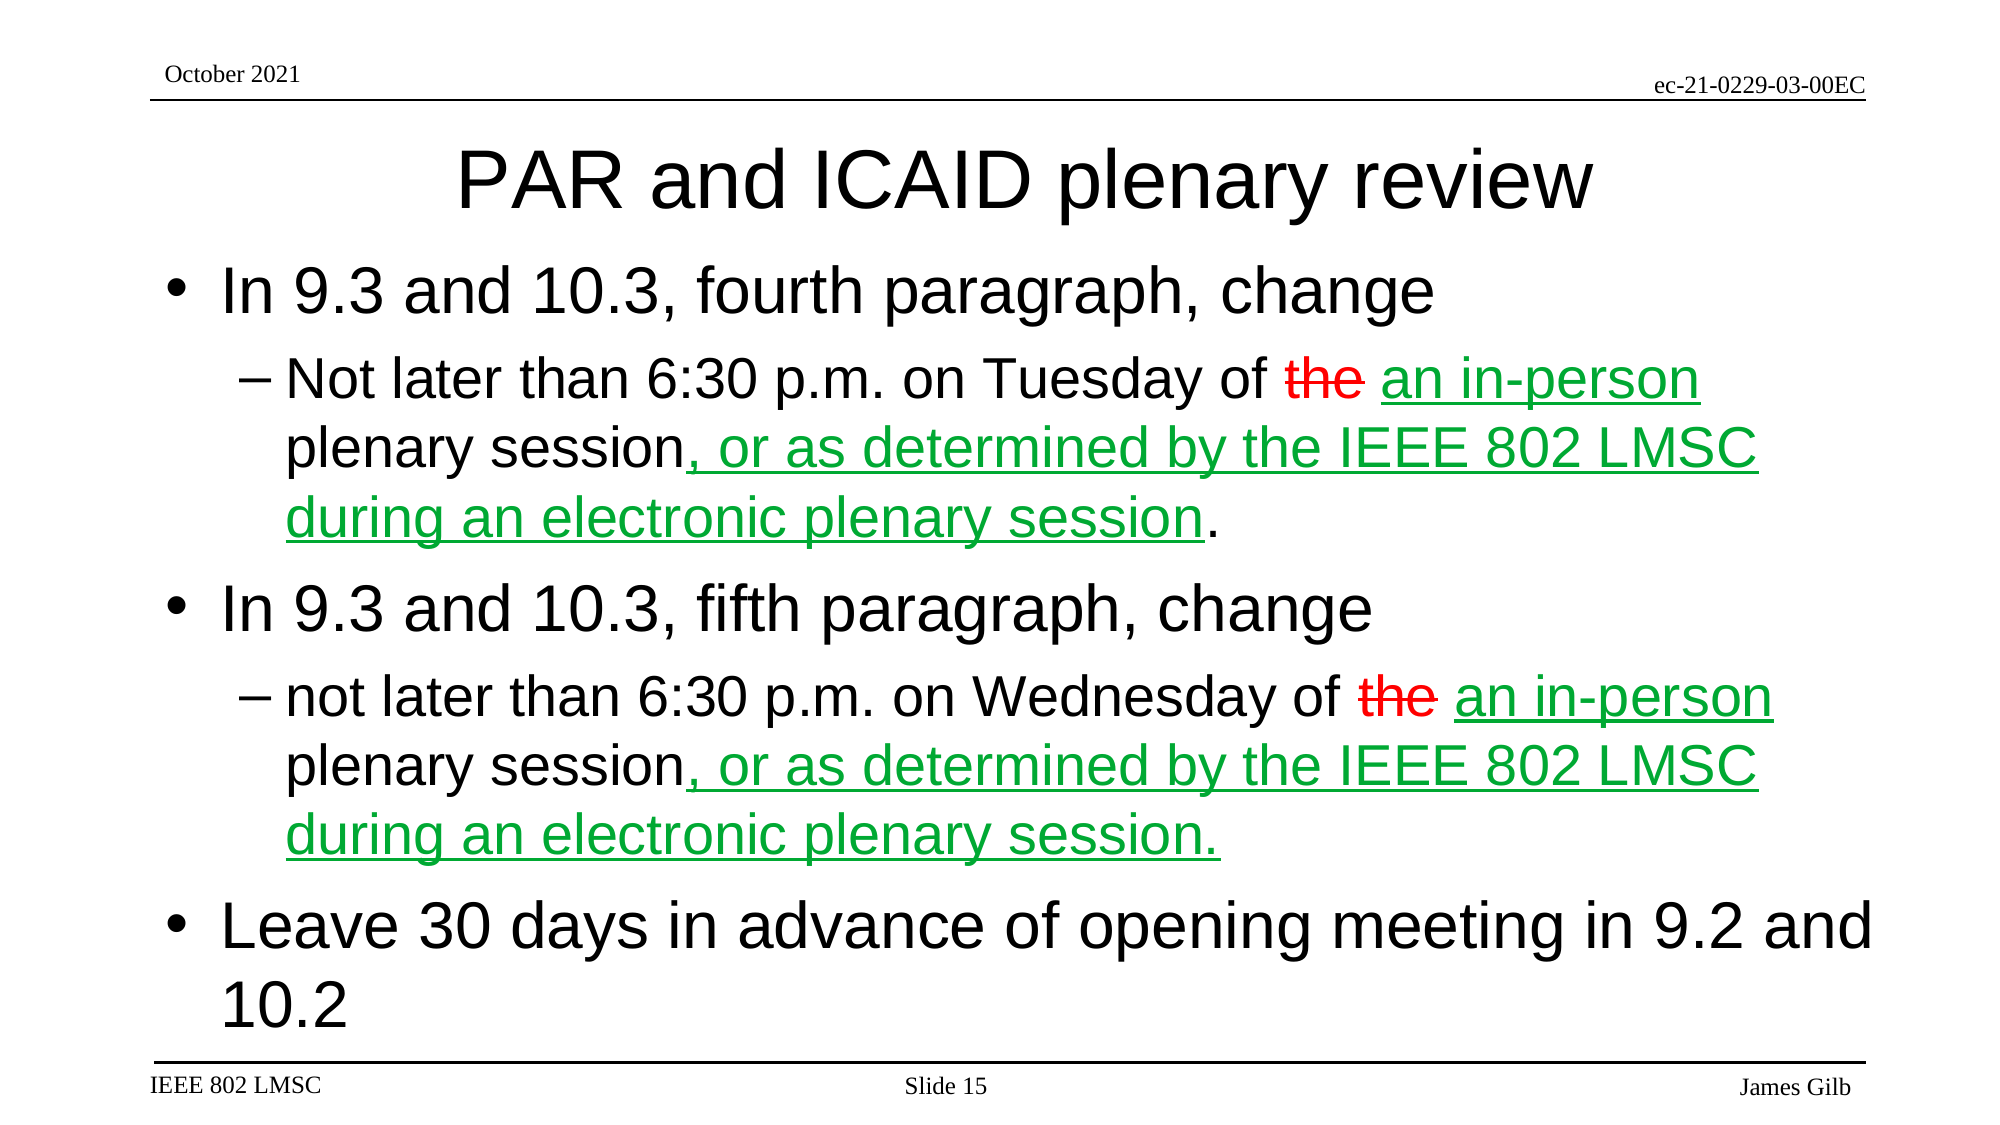

# PAR and ICAID plenary review
In 9.3 and 10.3, fourth paragraph, change
Not later than 6:30 p.m. on Tuesday of the an in-person plenary session, or as determined by the IEEE 802 LMSC during an electronic plenary session.
In 9.3 and 10.3, fifth paragraph, change
not later than 6:30 p.m. on Wednesday of the an in-person plenary session, or as determined by the IEEE 802 LMSC during an electronic plenary session.
Leave 30 days in advance of opening meeting in 9.2 and 10.2
15